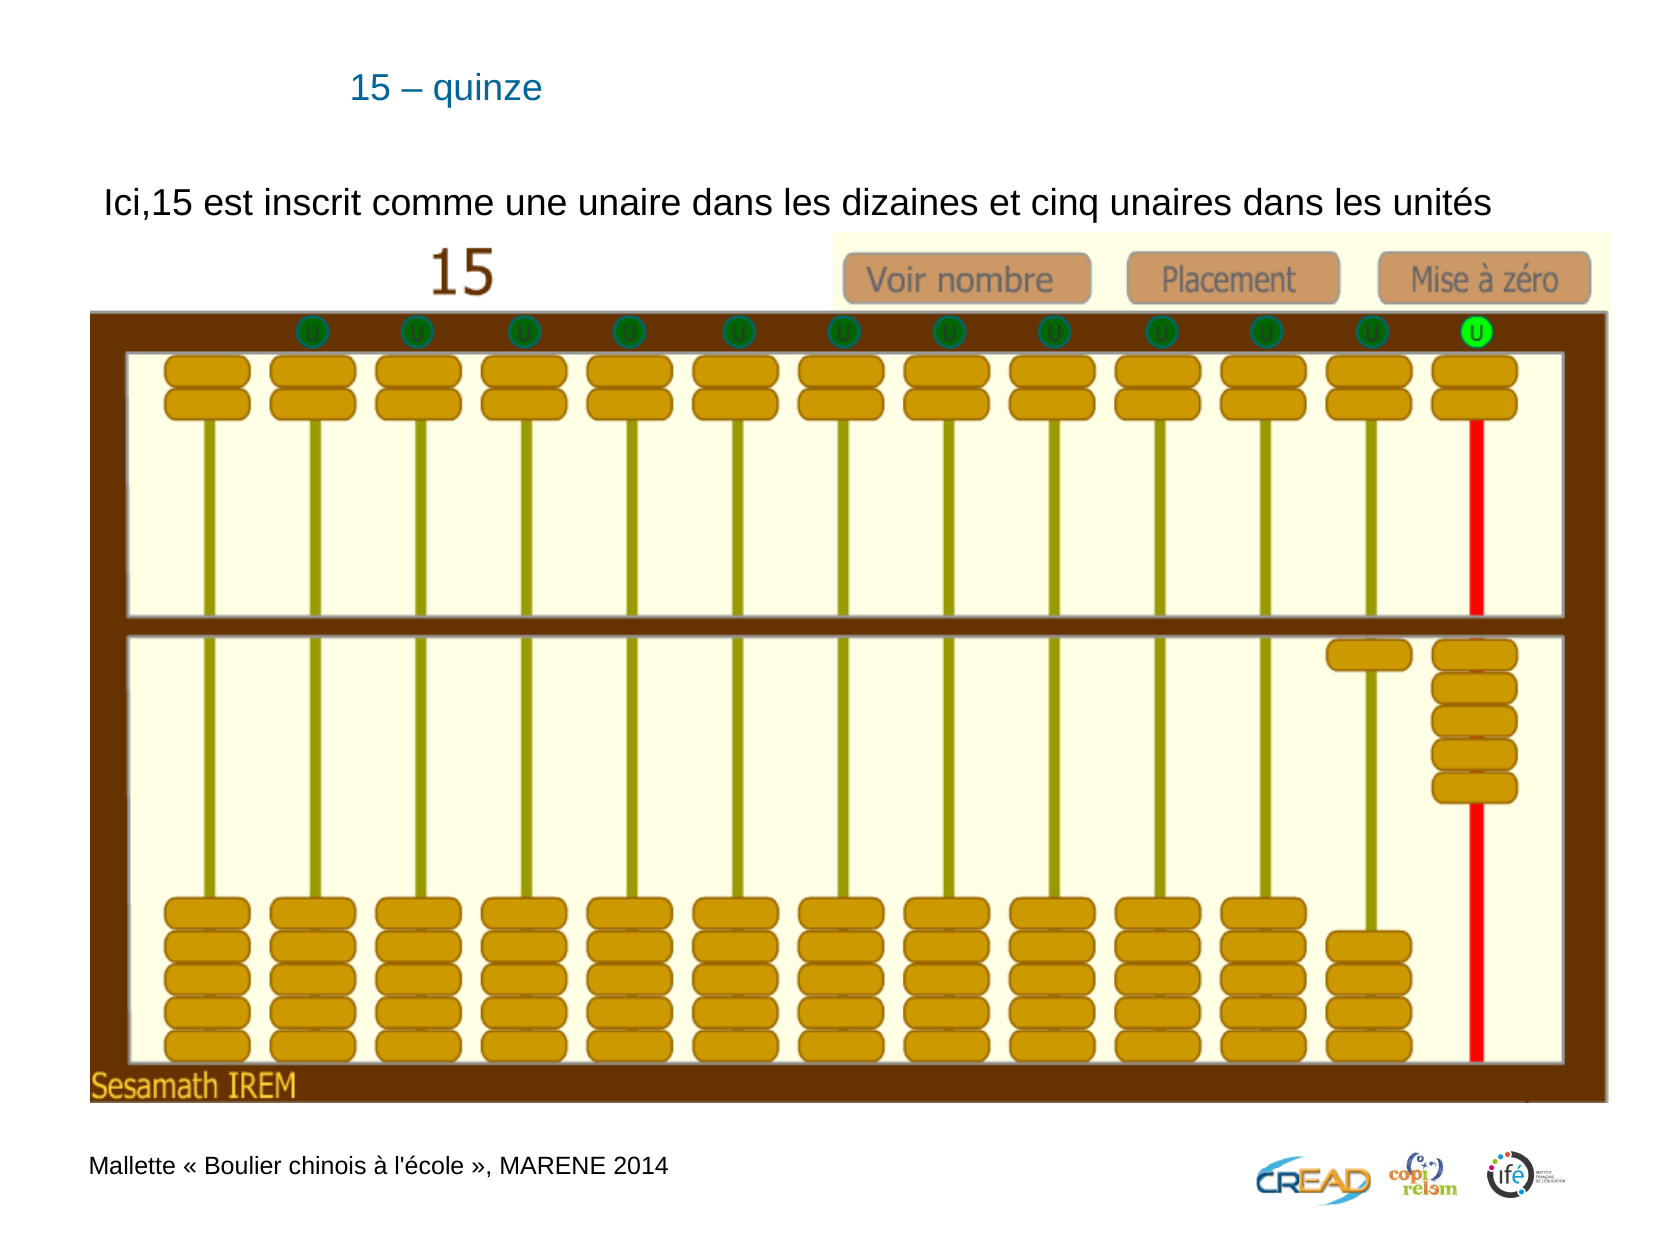

15 – quinze
Ici,15 est inscrit comme une unaire dans les dizaines et cinq unaires dans les unités